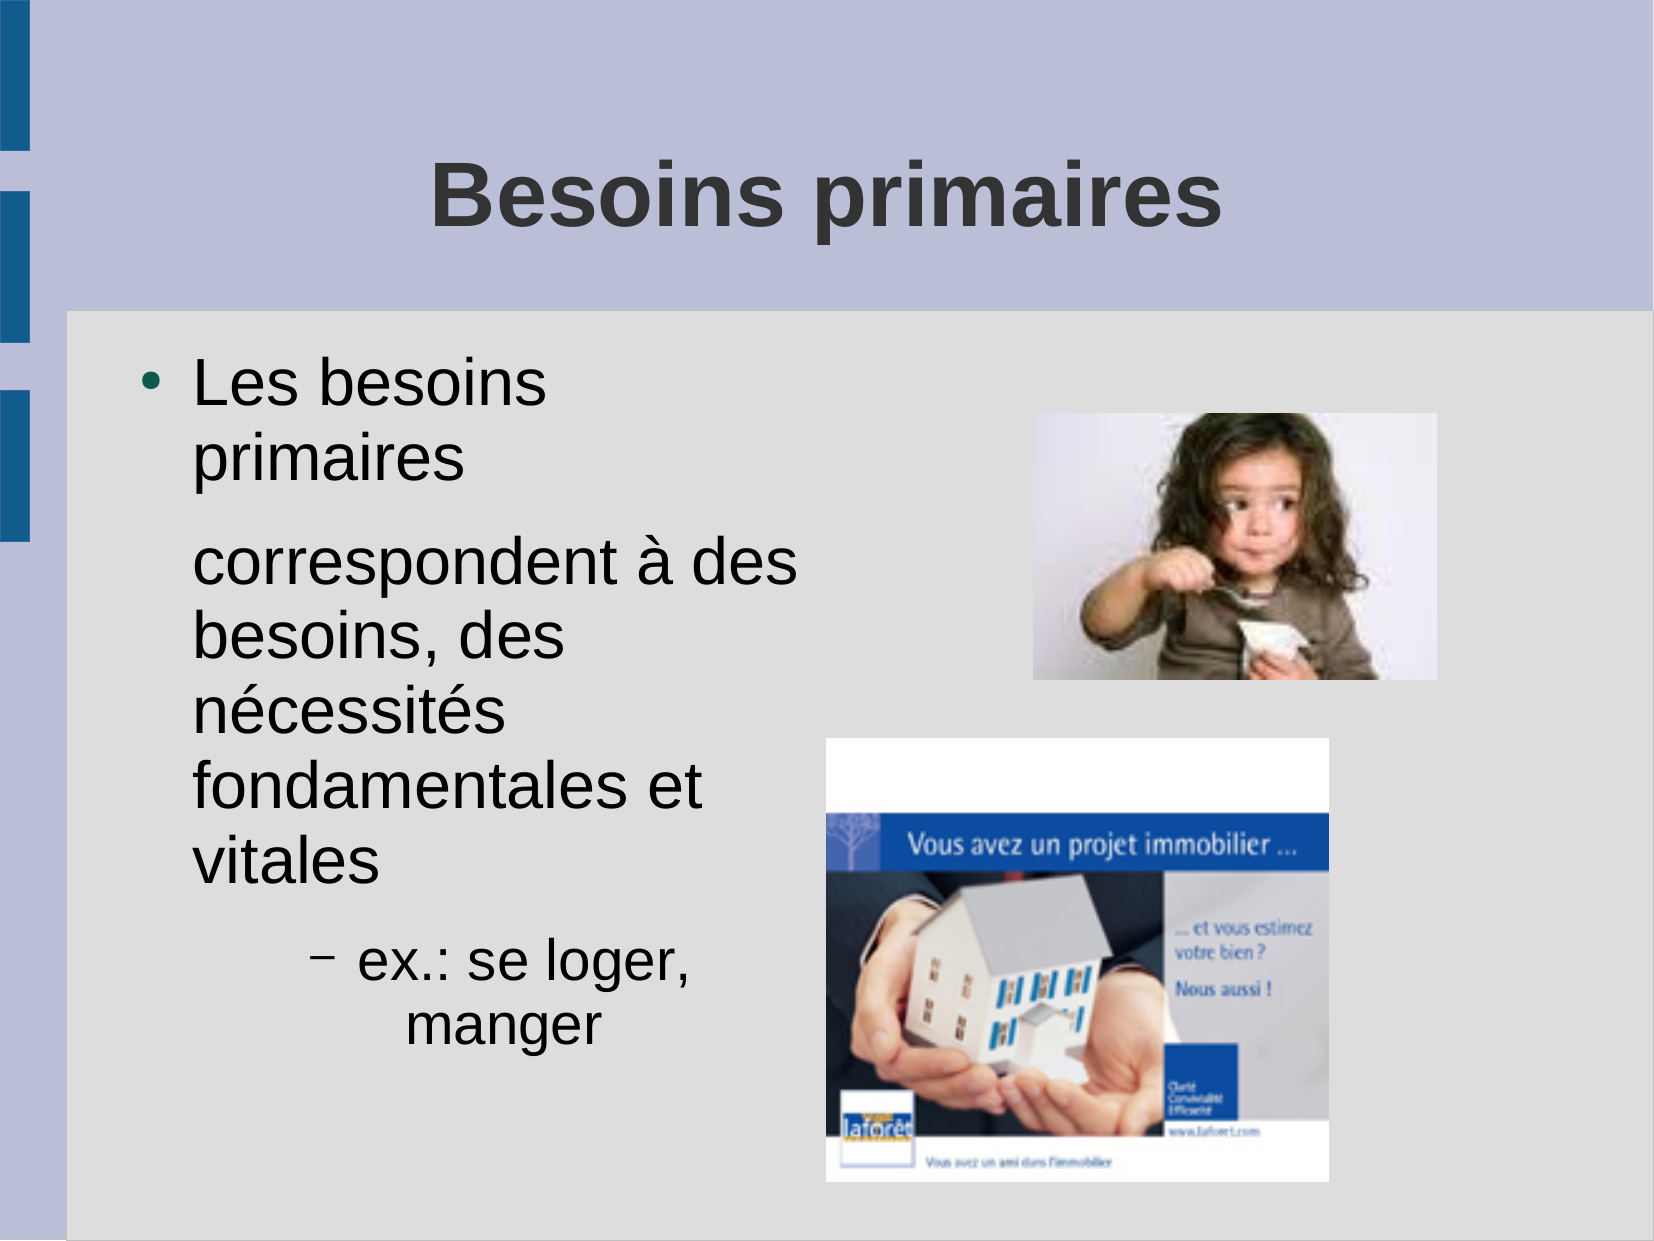

# Besoins primaires
Les besoins primaires
correspondent à des besoins, des nécessités fondamentales et vitales
ex.: se loger, manger